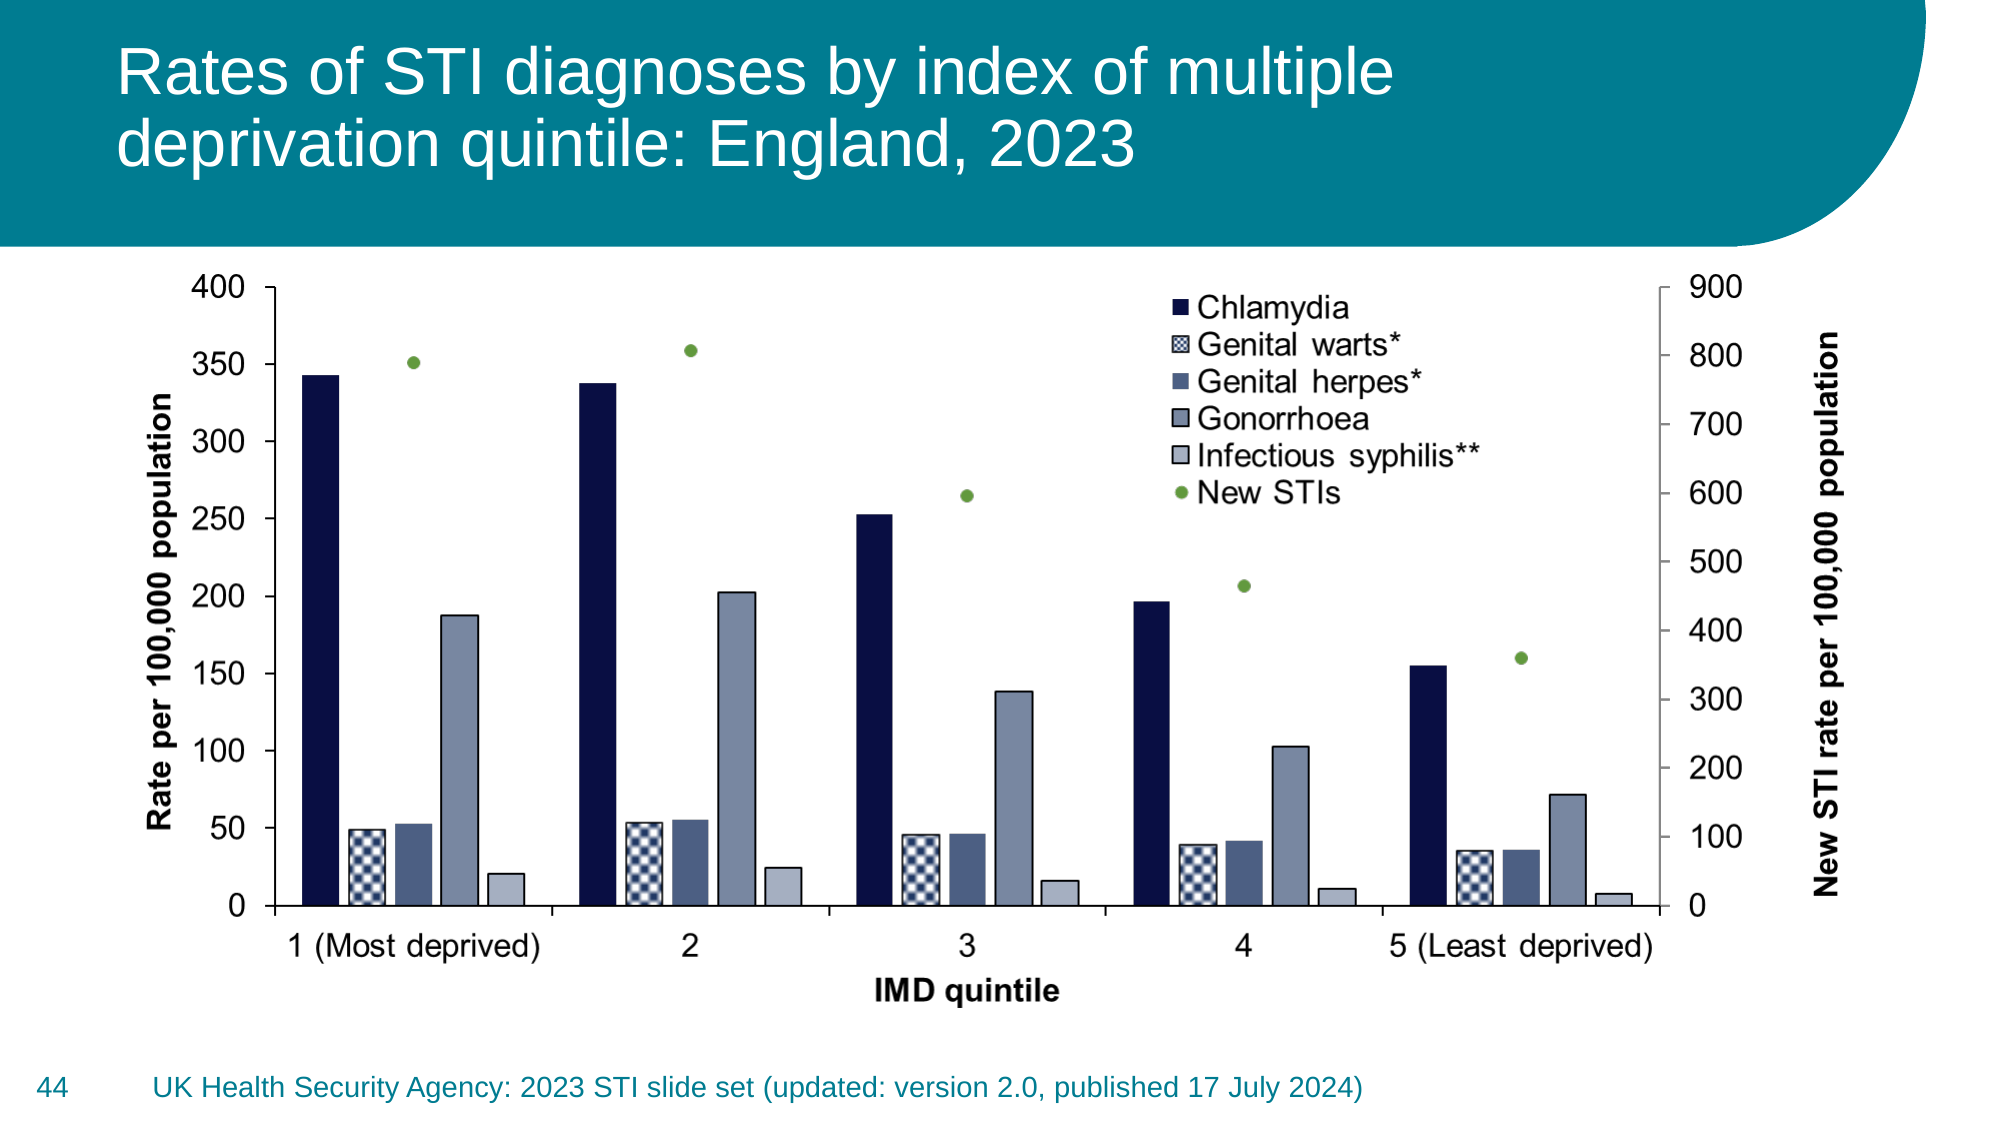

# Rates of STI diagnoses by index of multiple deprivation quintile: England, 2023
44
UK Health Security Agency: 2023 STI slide set (updated: version 2.0, published 17 July 2024)